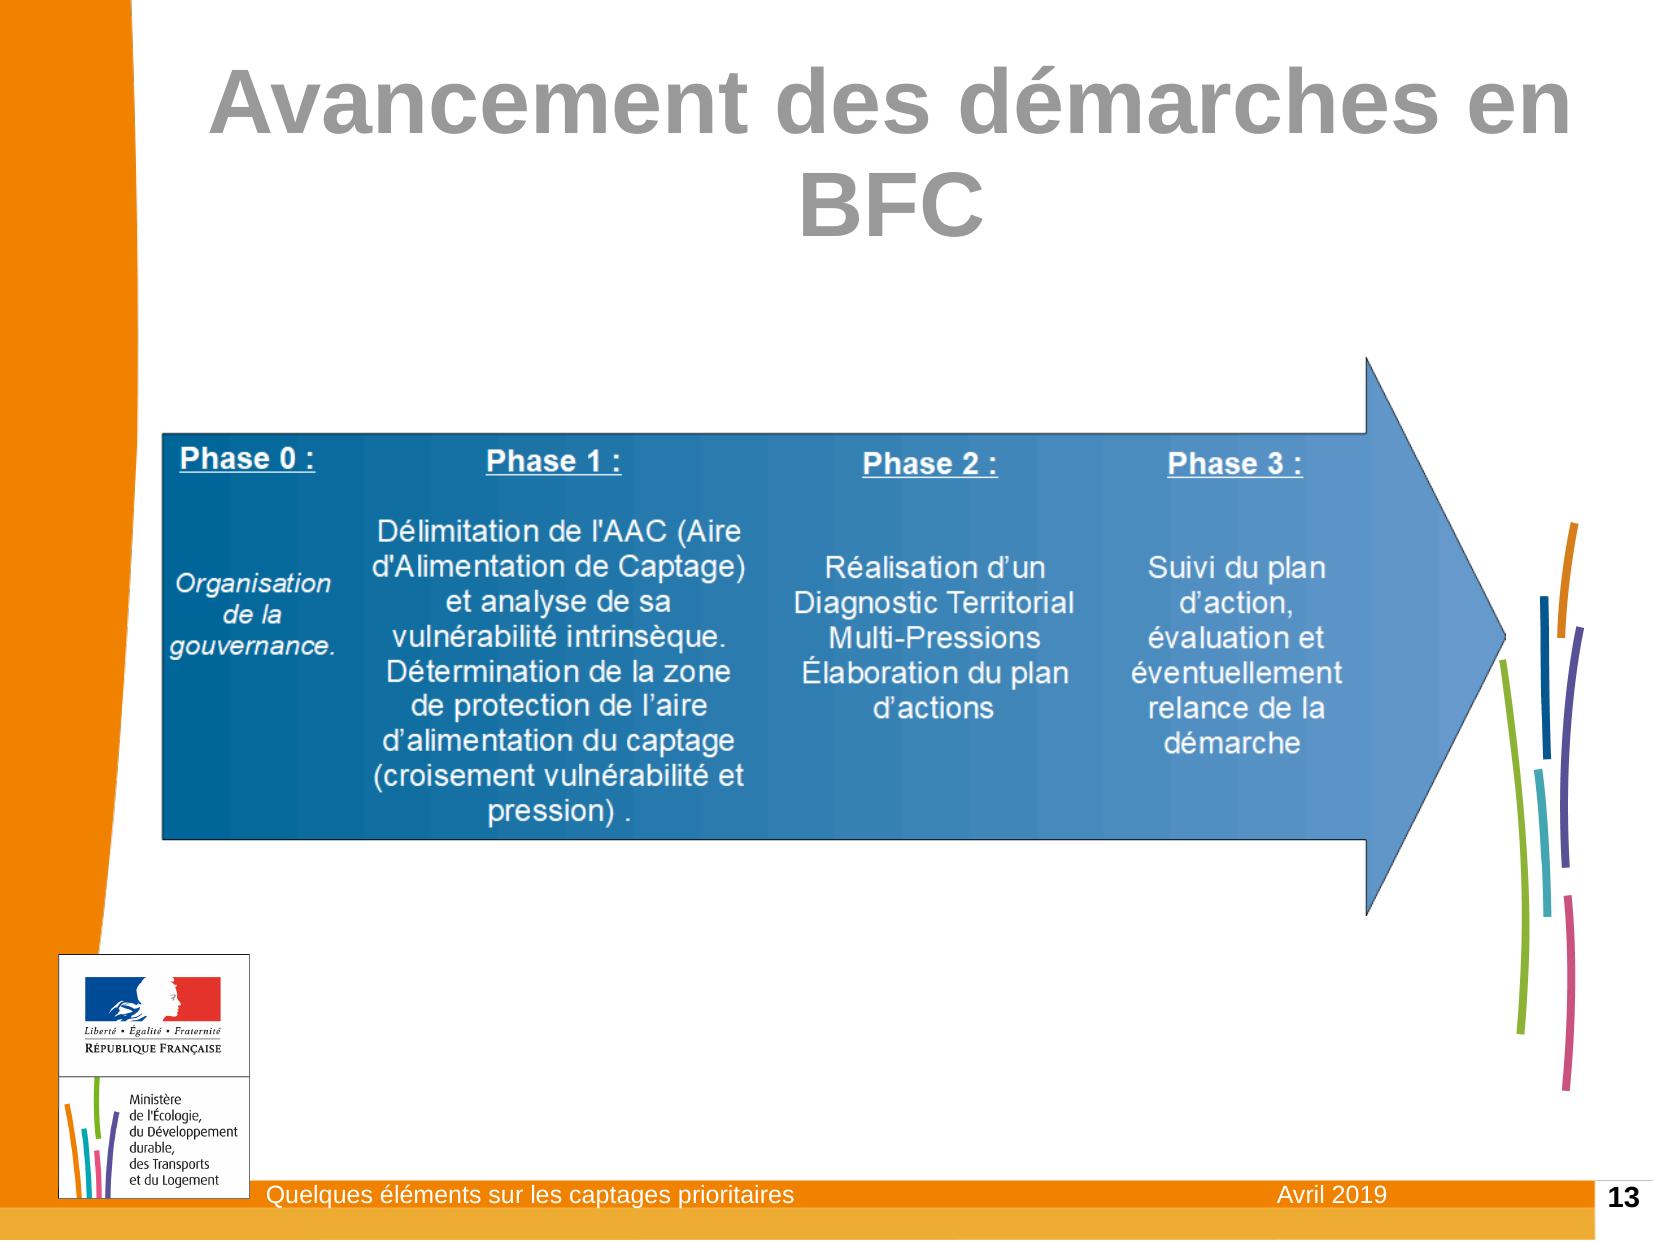

# Avancement des démarches en BFC
Quelques éléments sur les captages prioritaires
Avril 2019
13